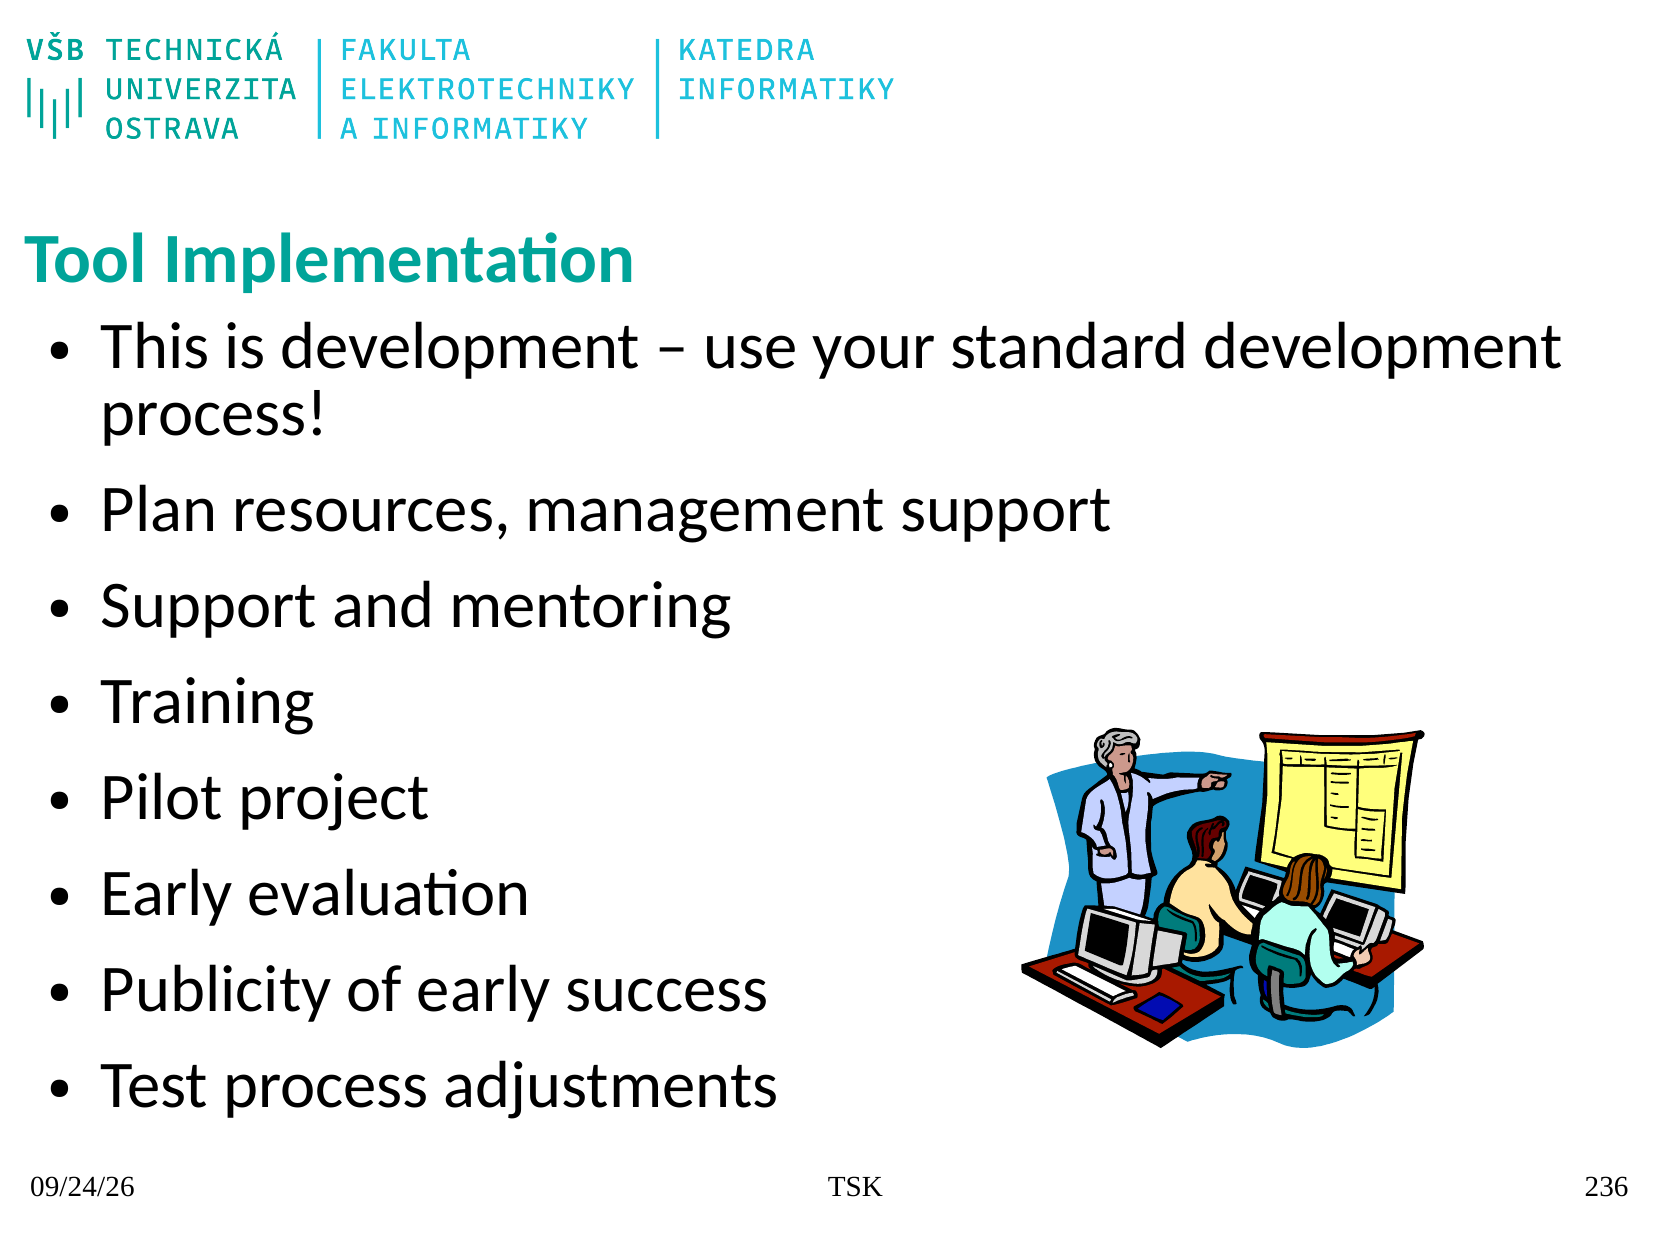

# Tool Implementation
This is development – use your standard development process!
Plan resources, management support
Support and mentoring
Training
Pilot project
Early evaluation
Publicity of early success
Test process adjustments
TSK
236